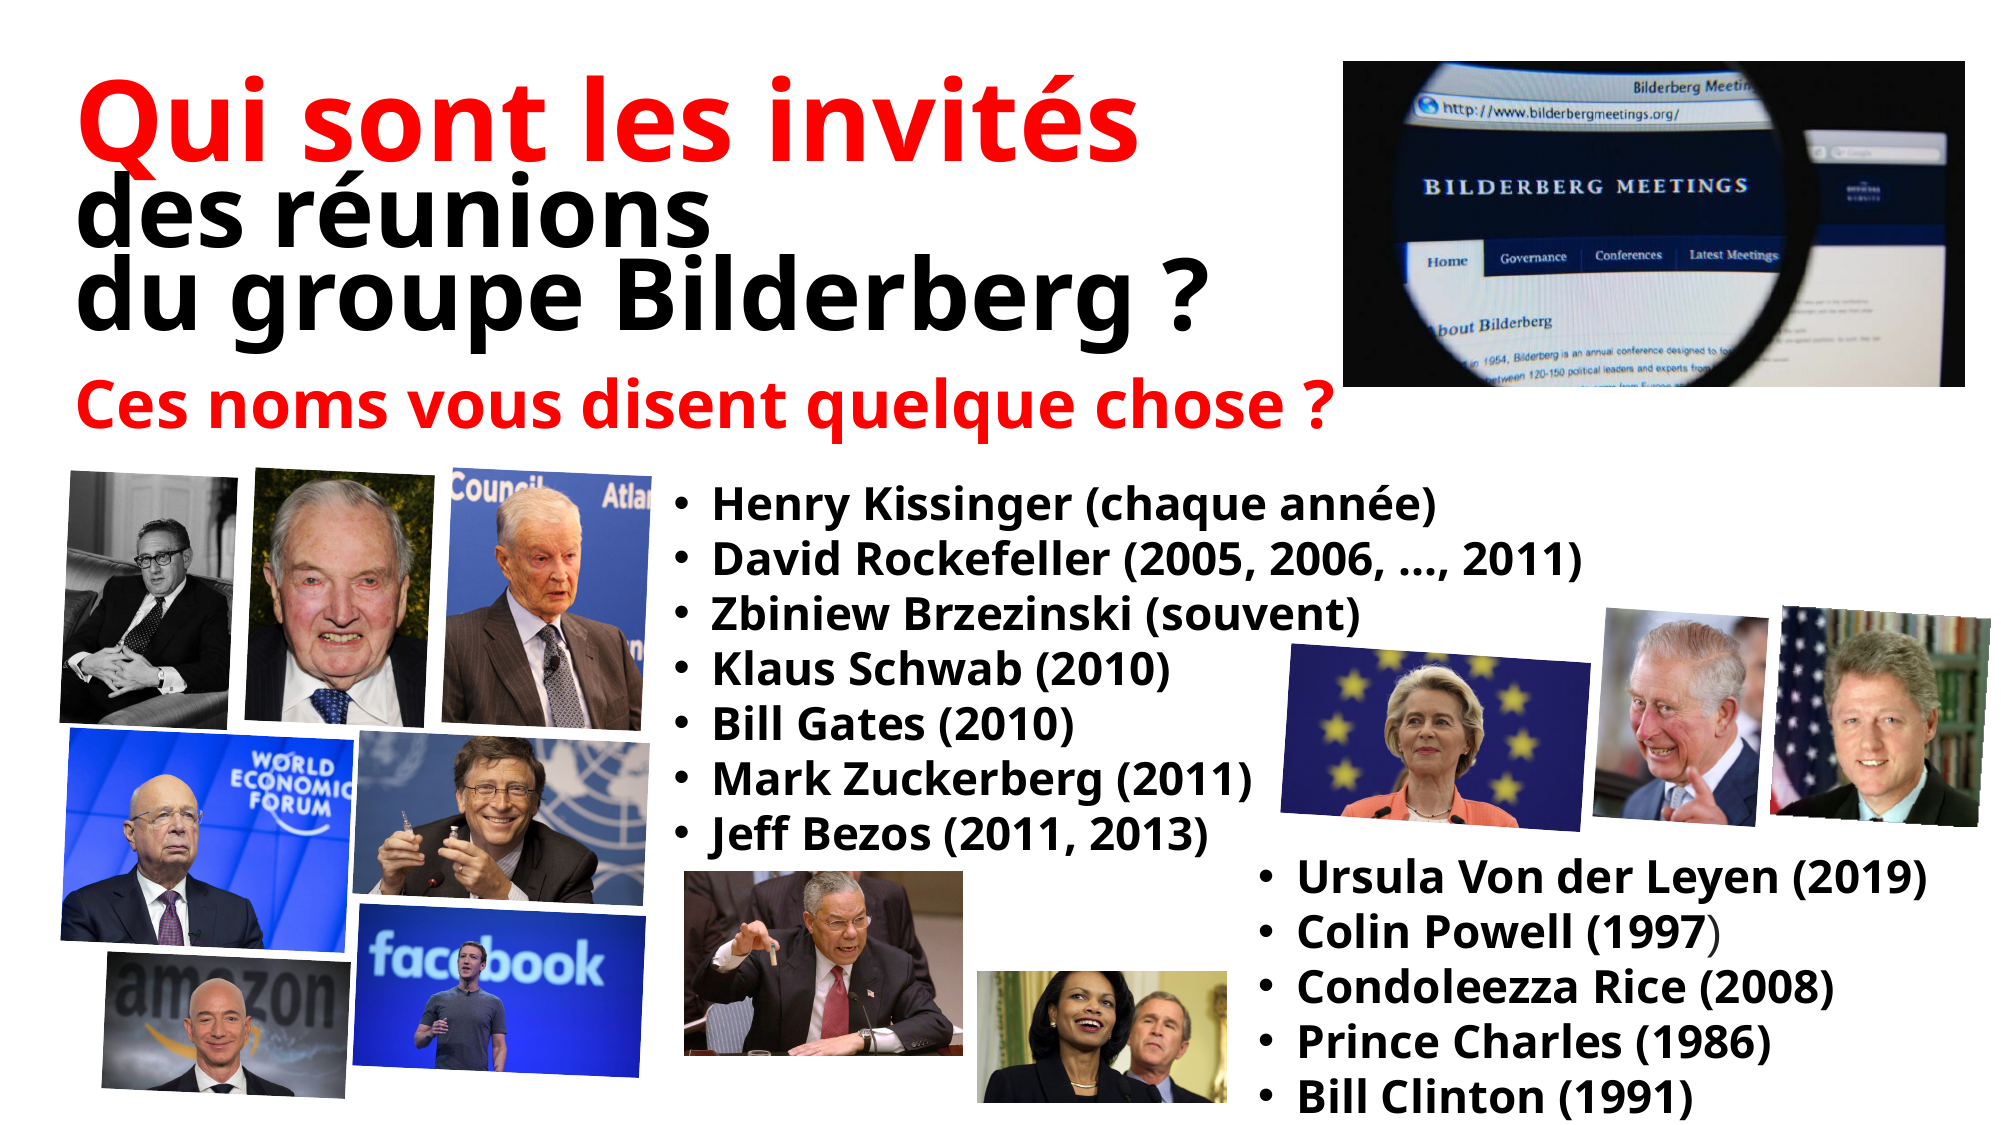

Qui sont les invités
des réunions
du groupe Bilderberg ?
Ces noms vous disent quelque chose ?
Henry Kissinger (chaque année)
David Rockefeller (2005, 2006, ..., 2011)
Zbiniew Brzezinski (souvent)
Klaus Schwab (2010)
Bill Gates (2010)
Mark Zuckerberg (2011)
Jeff Bezos (2011, 2013)
Ursula Von der Leyen (2019)
Colin Powell (1997)
Condoleezza Rice (2008)
Prince Charles (1986)
Bill Clinton (1991)